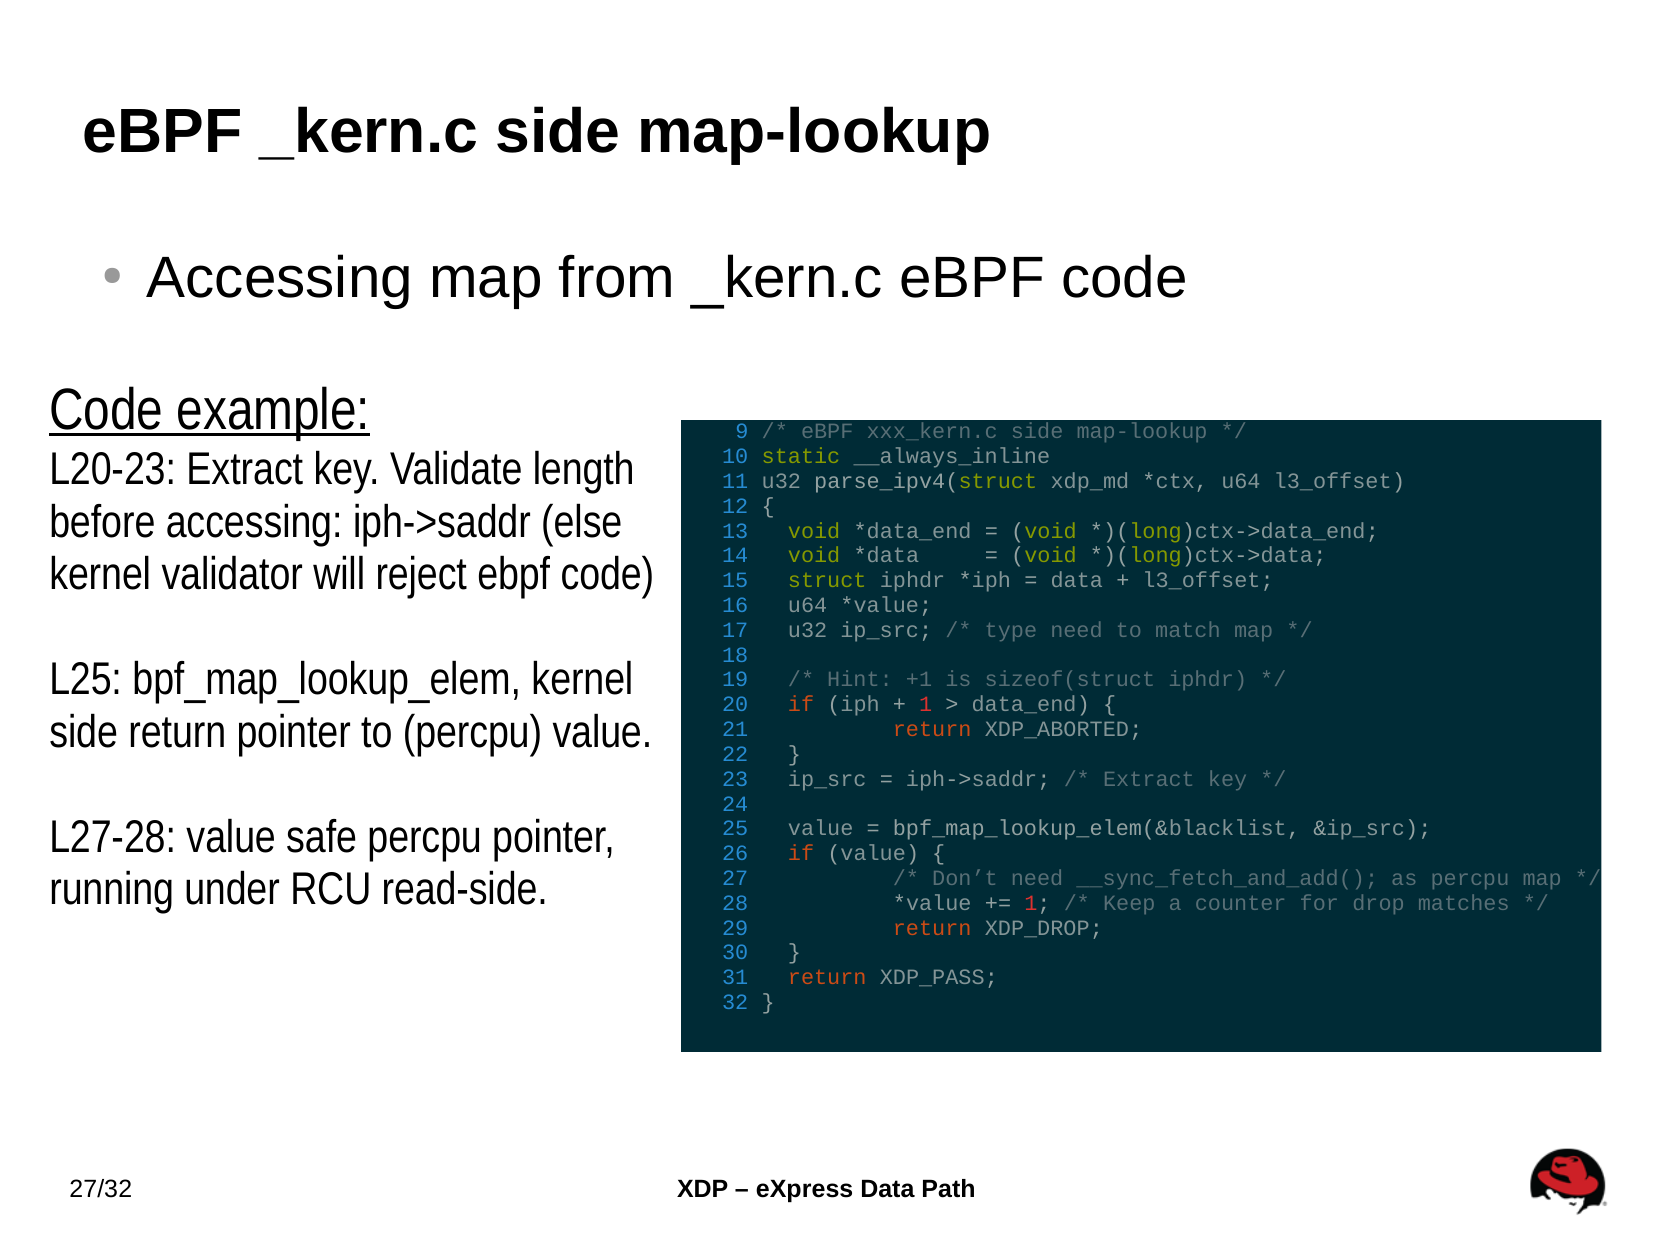

# eBPF _kern.c side map-lookup
Accessing map from _kern.c eBPF code
Code example:
L20-23: Extract key. Validate length before accessing: iph->saddr (else kernel validator will reject ebpf code)
L25: bpf_map_lookup_elem, kernel side return pointer to (percpu) value.
L27-28: value safe percpu pointer, running under RCU read-side.